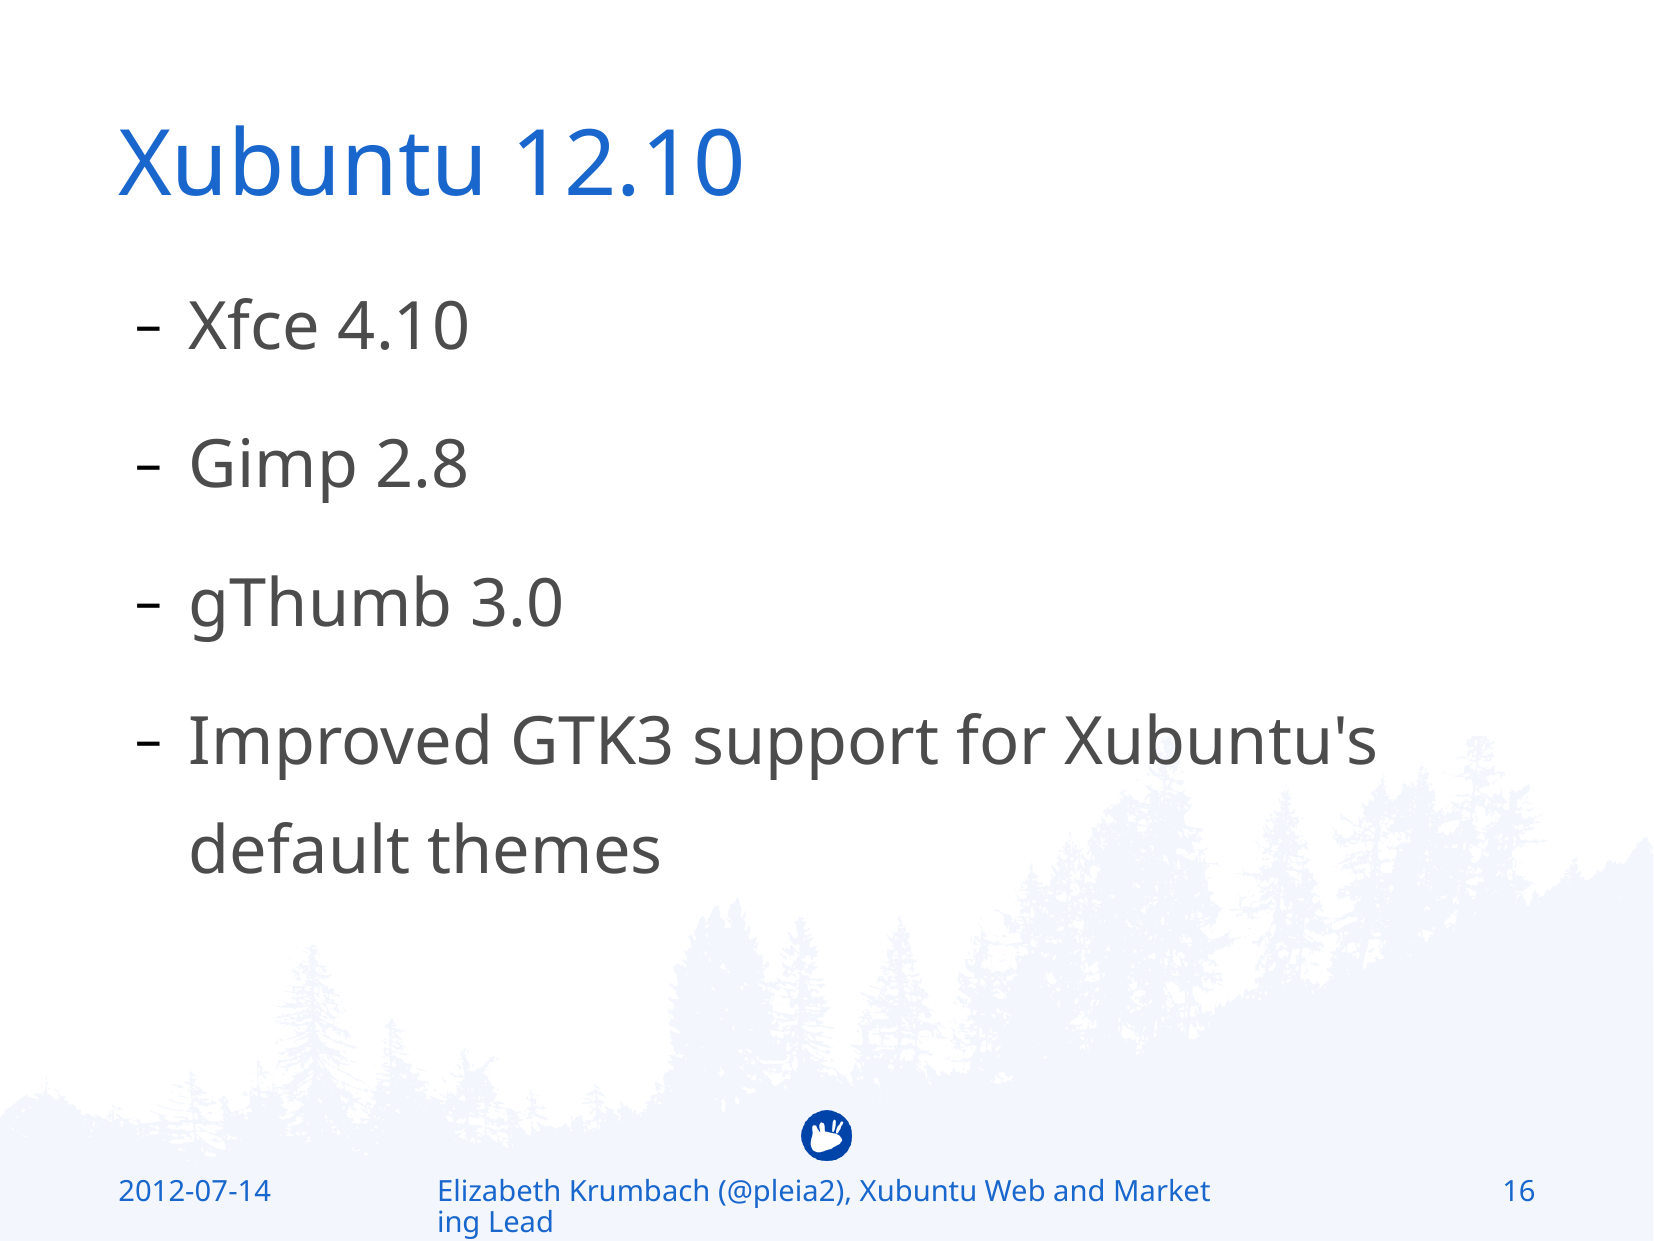

# Xubuntu 12.10
Xfce 4.10
Gimp 2.8
gThumb 3.0
Improved GTK3 support for Xubuntu's default themes
Elizabeth Krumbach (@pleia2), Xubuntu Web and Marketing Lead
2012-07-14
16